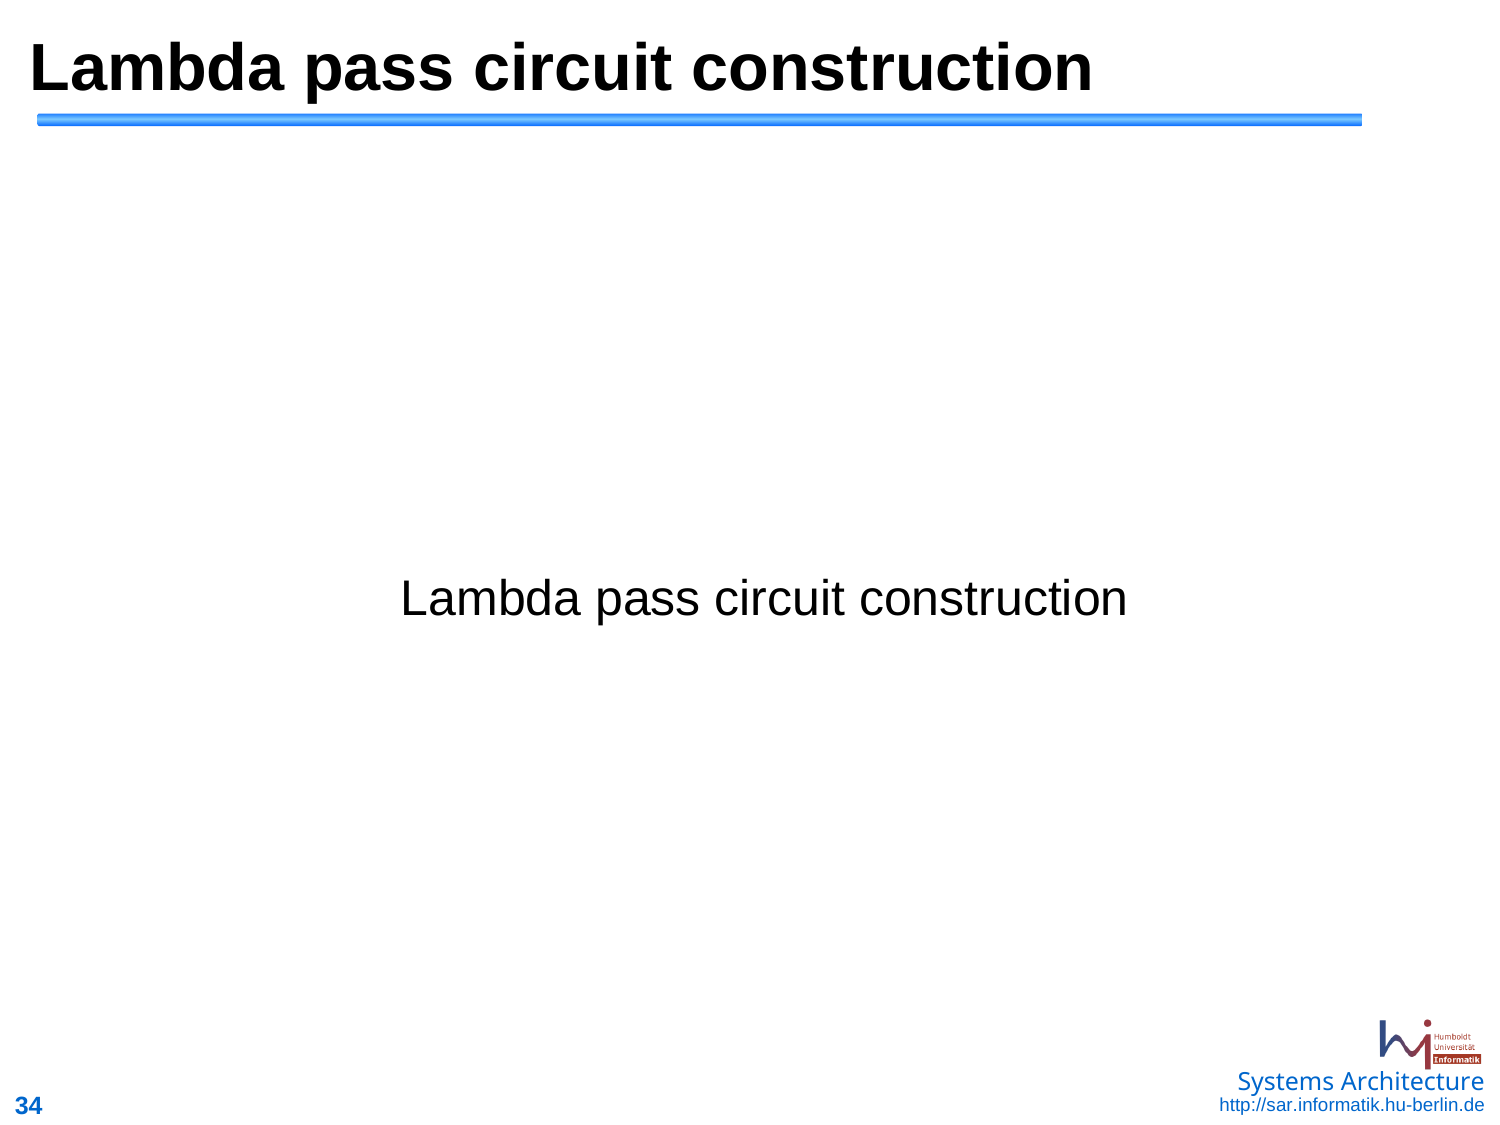

# Lambda pass circuit construction
Lambda pass circuit construction